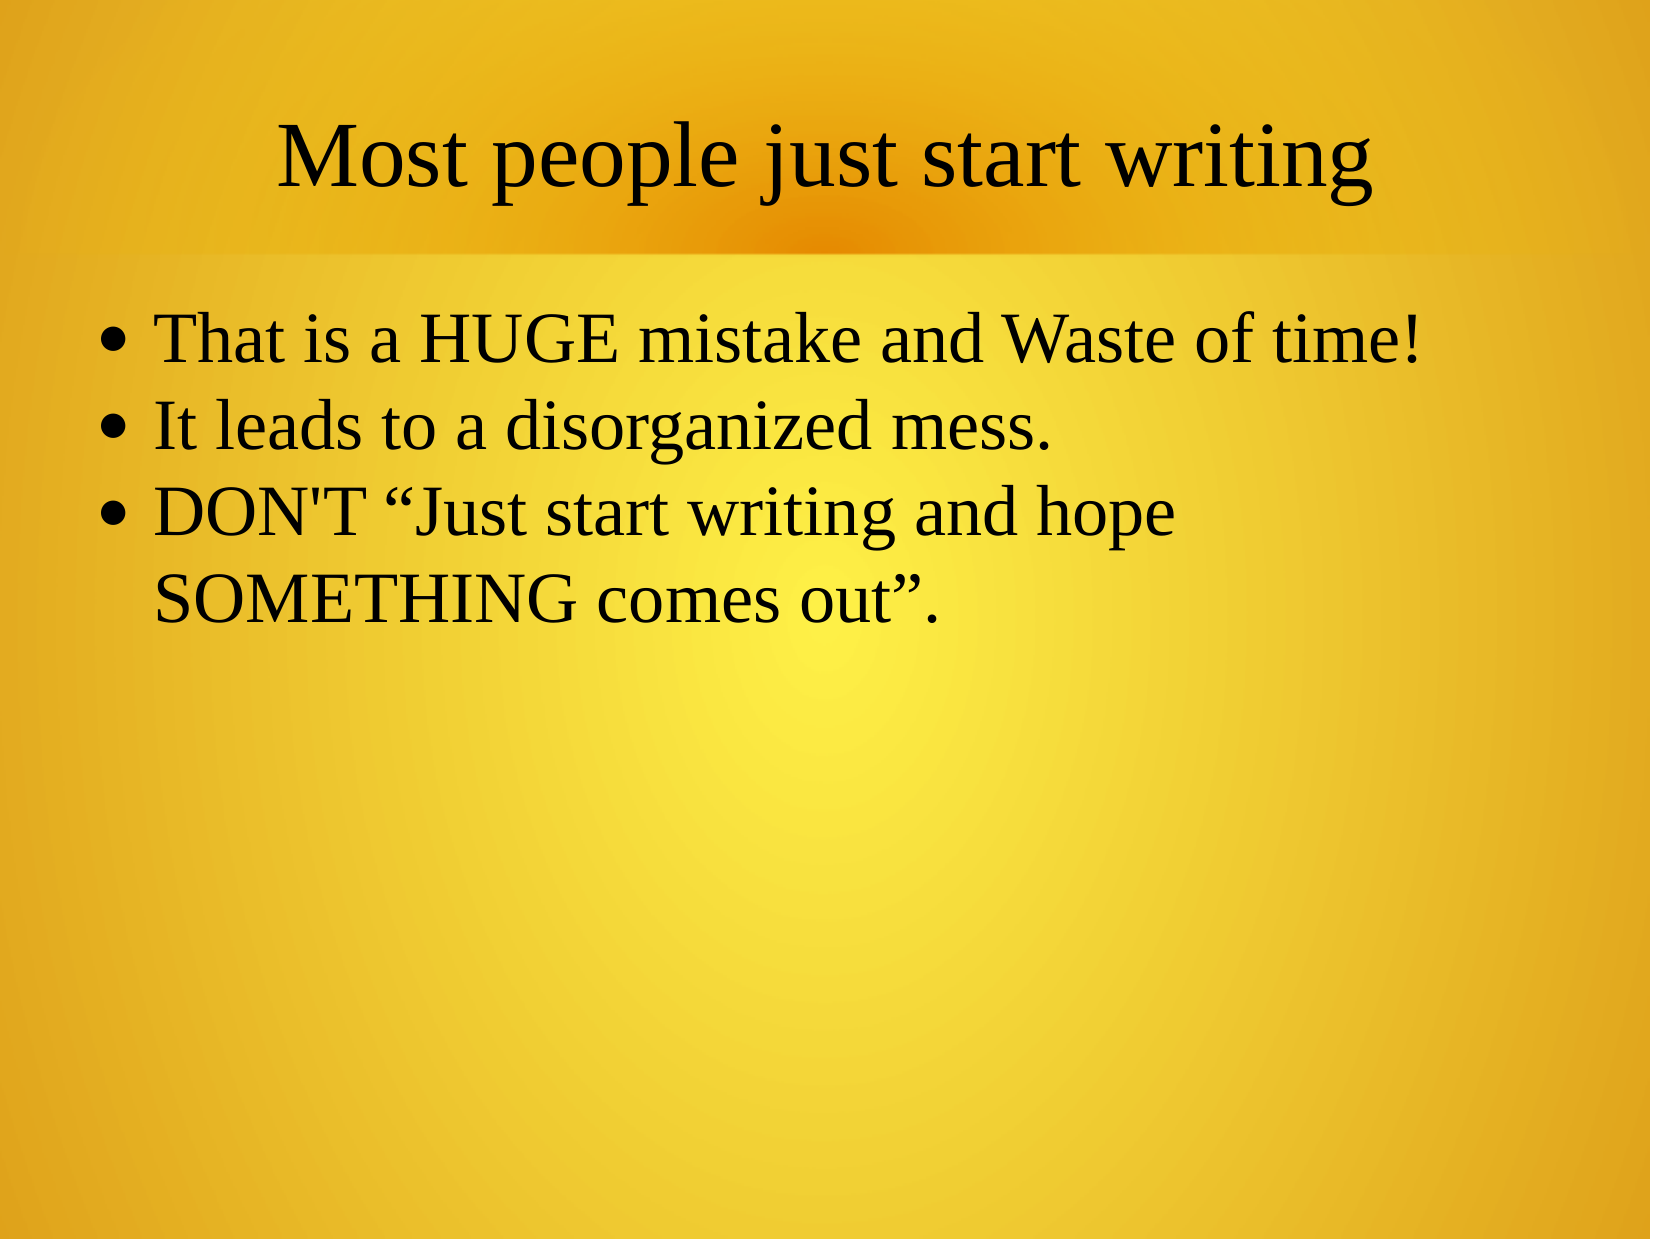

Most people just start writing
That is a HUGE mistake and Waste of time!
It leads to a disorganized mess.
DON'T “Just start writing and hope SOMETHING comes out”.